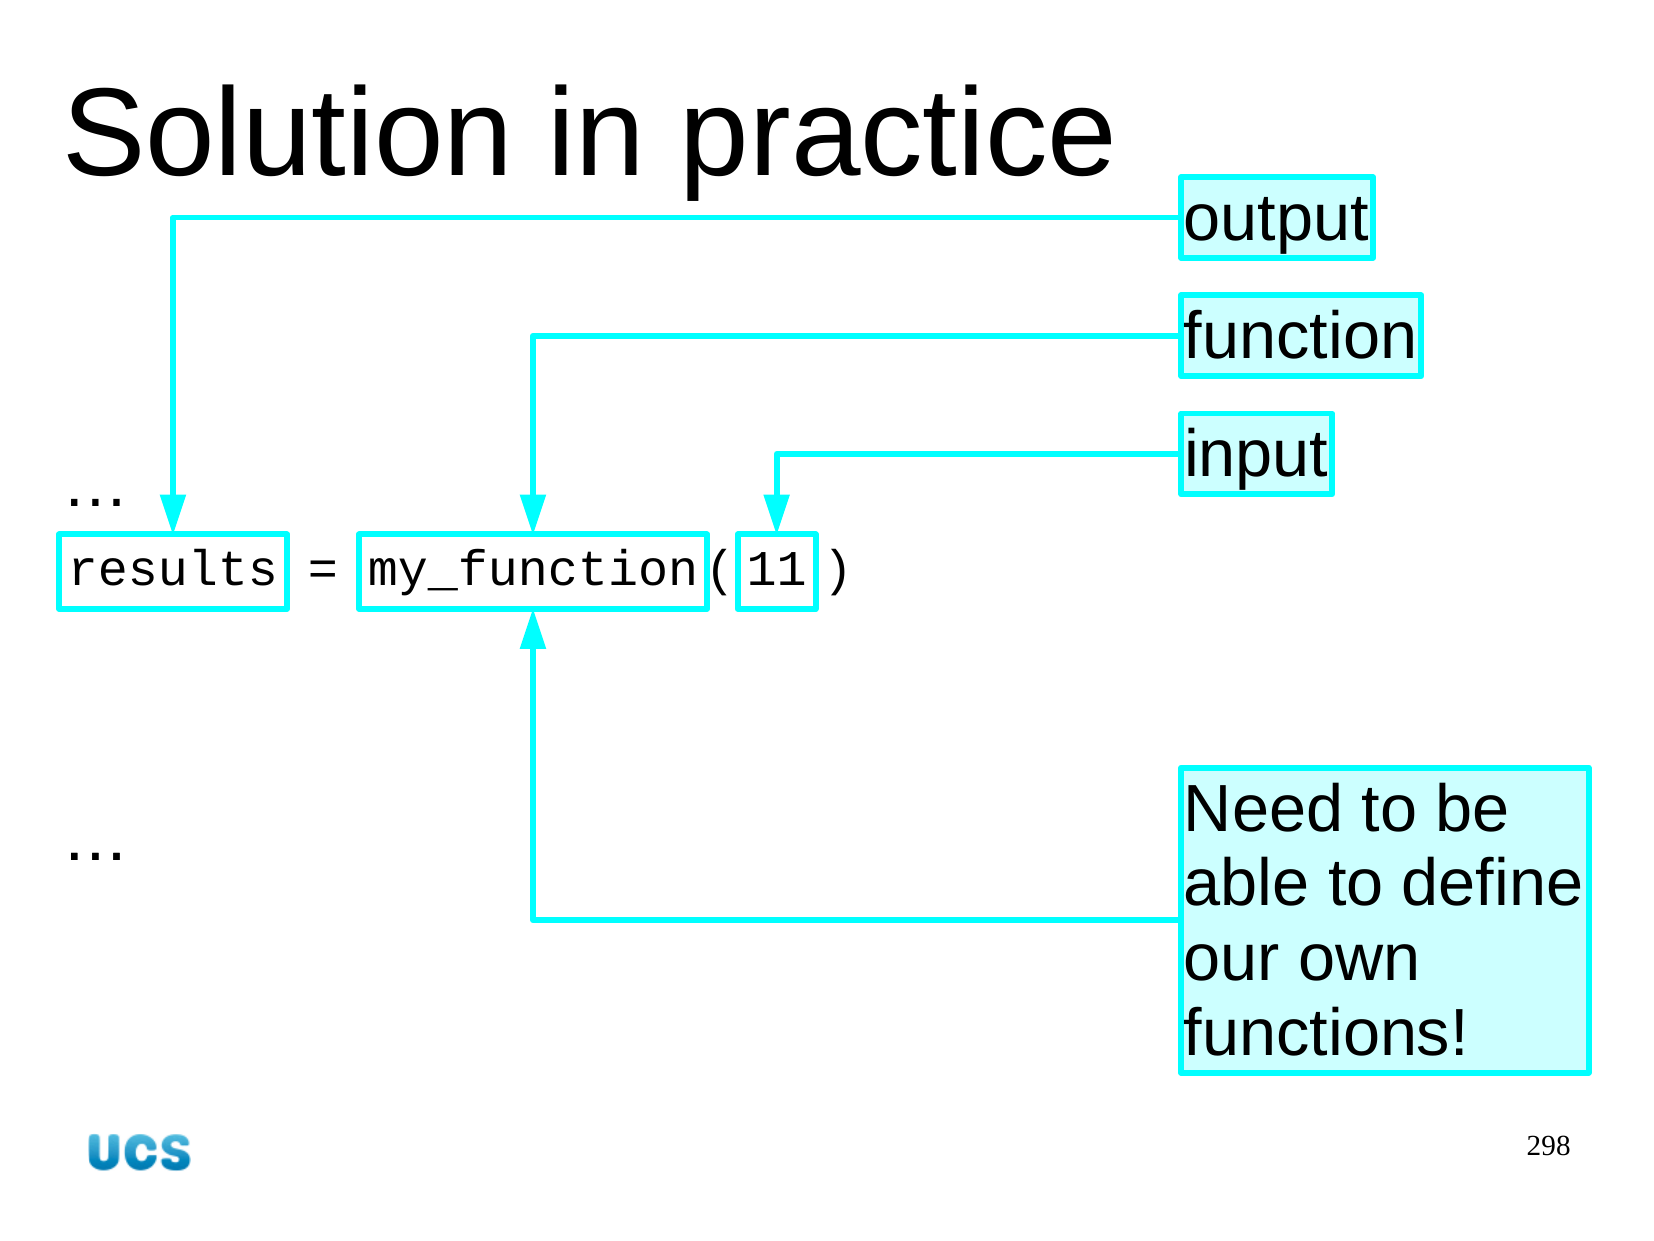

Solution in practice
output
function
input
…
results
=
my_function
(
11
)
Need to be
able to define
our own
functions!
…
…
298